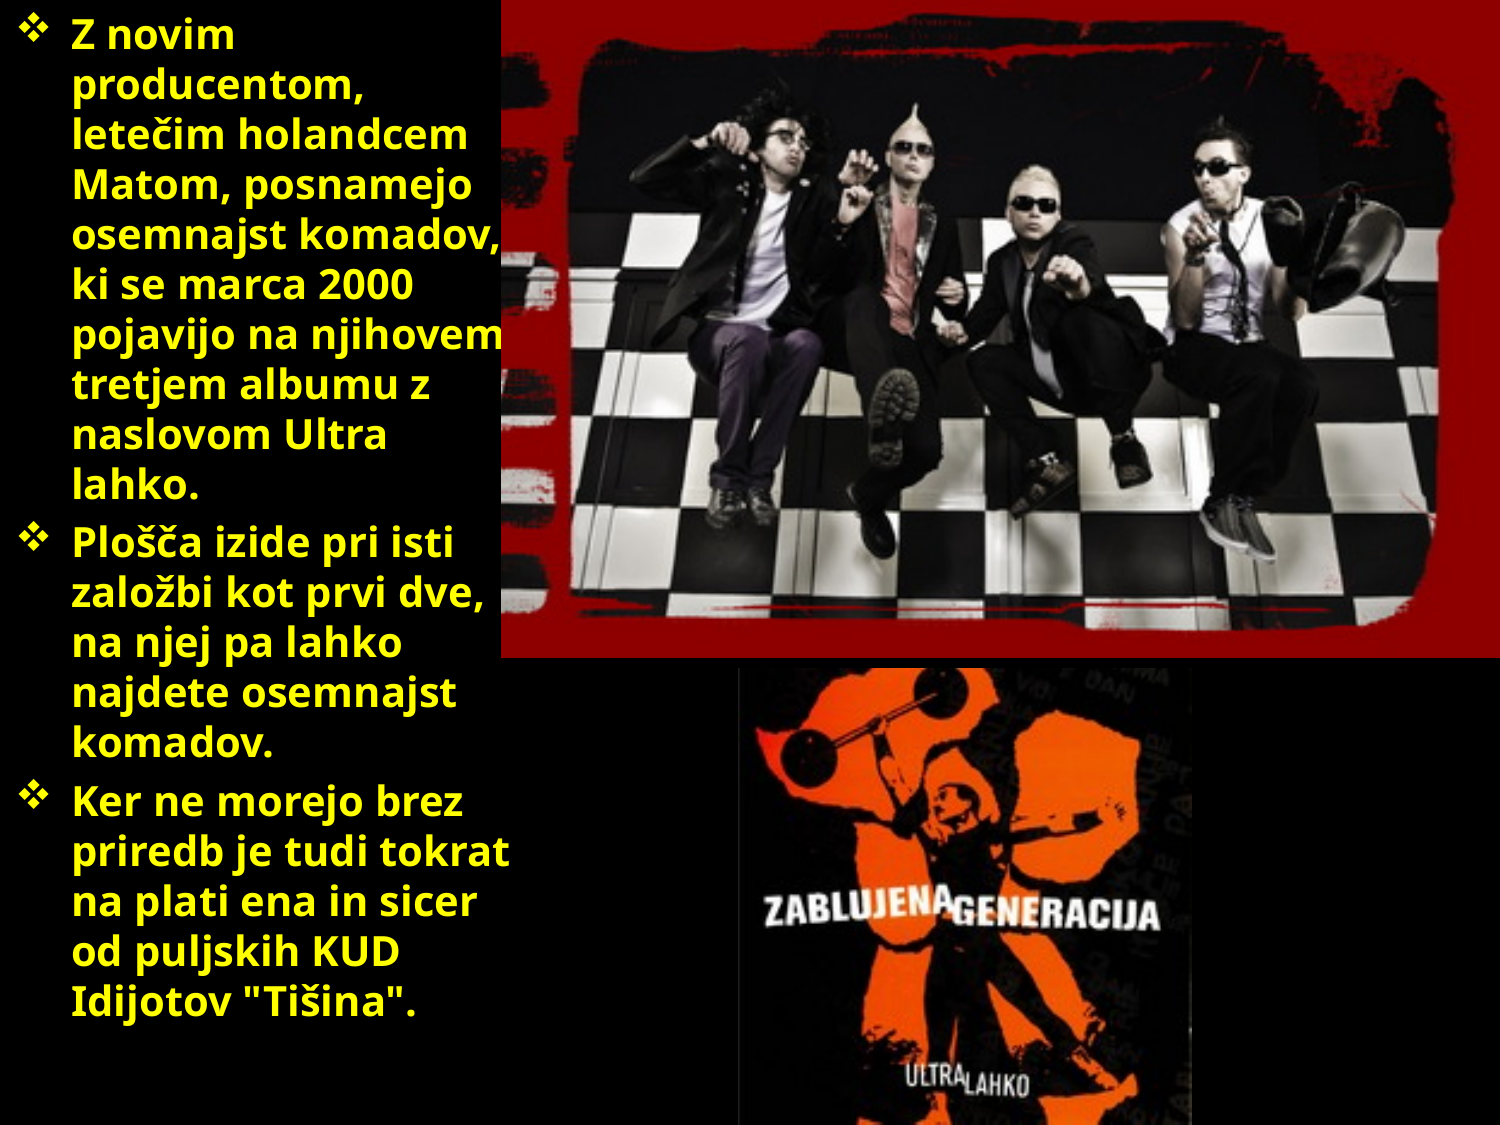

Z novim producentom, letečim holandcem Matom, posnamejo osemnajst komadov, ki se marca 2000 pojavijo na njihovem tretjem albumu z naslovom Ultra lahko.
Plošča izide pri isti založbi kot prvi dve, na njej pa lahko najdete osemnajst komadov.
Ker ne morejo brez priredb je tudi tokrat na plati ena in sicer od puljskih KUD Idijotov "Tišina".
#